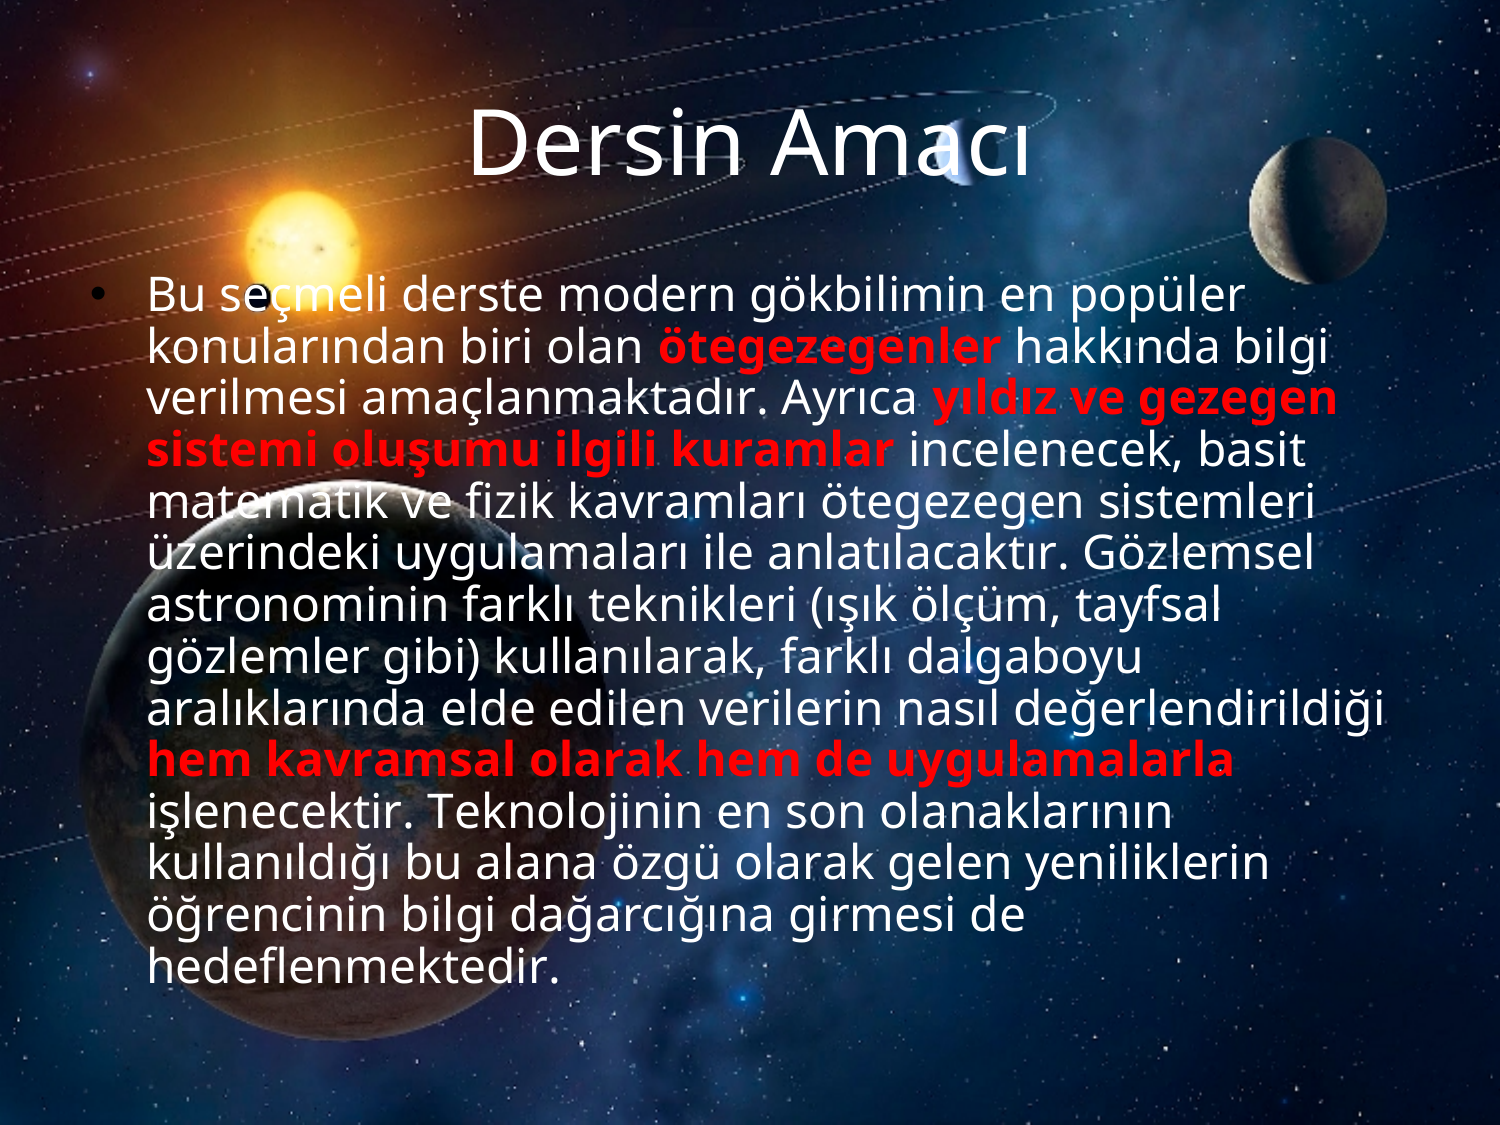

# Dersin Amacı
Bu seçmeli derste modern gökbilimin en popüler konularından biri olan ötegezegenler hakkında bilgi verilmesi amaçlanmaktadır. Ayrıca yıldız ve gezegen sistemi oluşumu ilgili kuramlar incelenecek, basit matematik ve fizik kavramları ötegezegen sistemleri üzerindeki uygulamaları ile anlatılacaktır. Gözlemsel astronominin farklı teknikleri (ışık ölçüm, tayfsal gözlemler gibi) kullanılarak, farklı dalgaboyu aralıklarında elde edilen verilerin nasıl değerlendirildiği hem kavramsal olarak hem de uygulamalarla işlenecektir. Teknolojinin en son olanaklarının kullanıldığı bu alana özgü olarak gelen yeniliklerin öğrencinin bilgi dağarcığına girmesi de hedeflenmektedir.